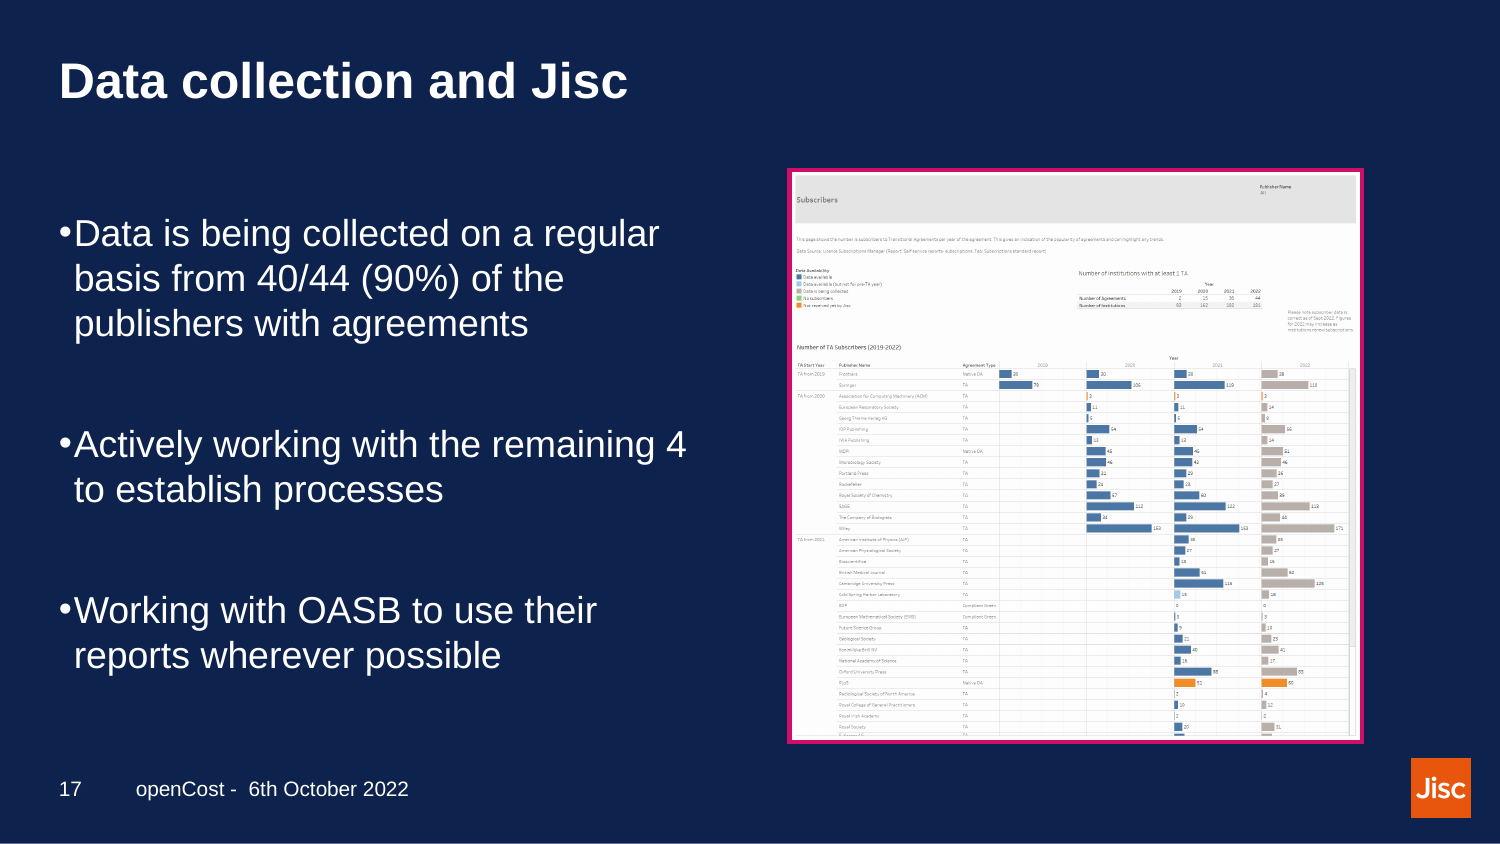

# Data collection and Jisc
Data is being collected on a regular basis from 40/44 (90%) of the publishers with agreements
Actively working with the remaining 4 to establish processes
Working with OASB to use their reports wherever possible
openCost - 6th October 2022